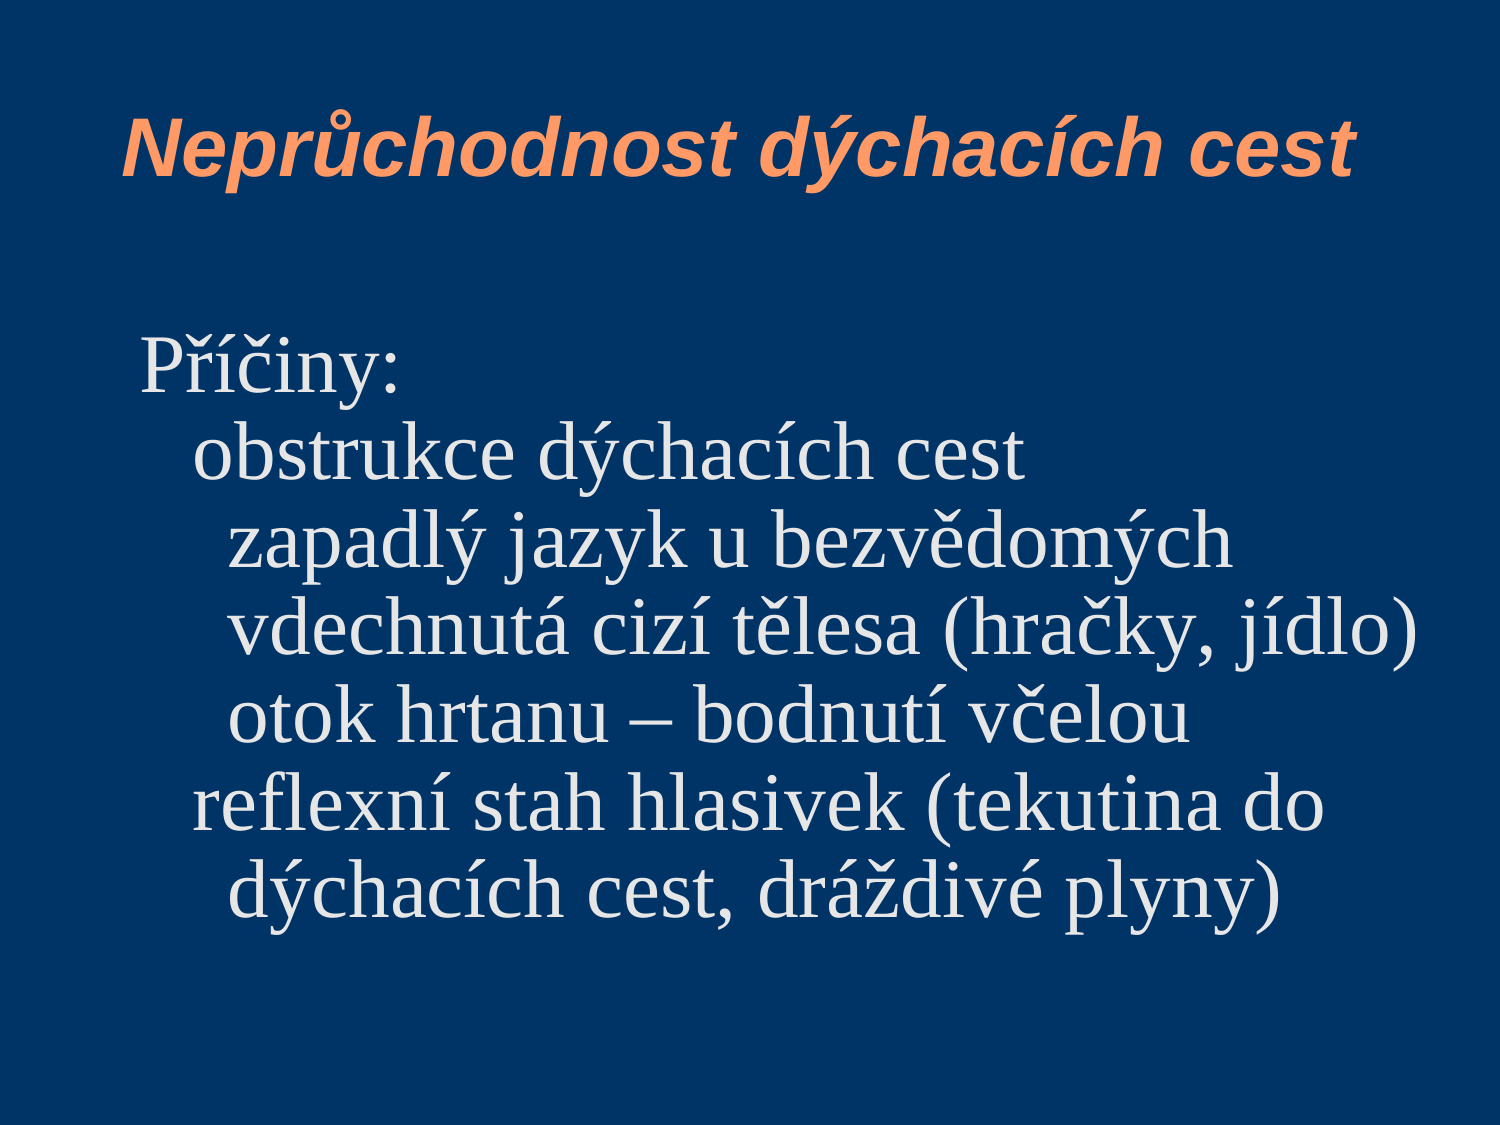

# Neprůchodnost dýchacích cest
Příčiny:
obstrukce dýchacích cest
zapadlý jazyk u bezvědomých
vdechnutá cizí tělesa (hračky, jídlo)
otok hrtanu – bodnutí včelou
reflexní stah hlasivek (tekutina do dýchacích cest, dráždivé plyny)